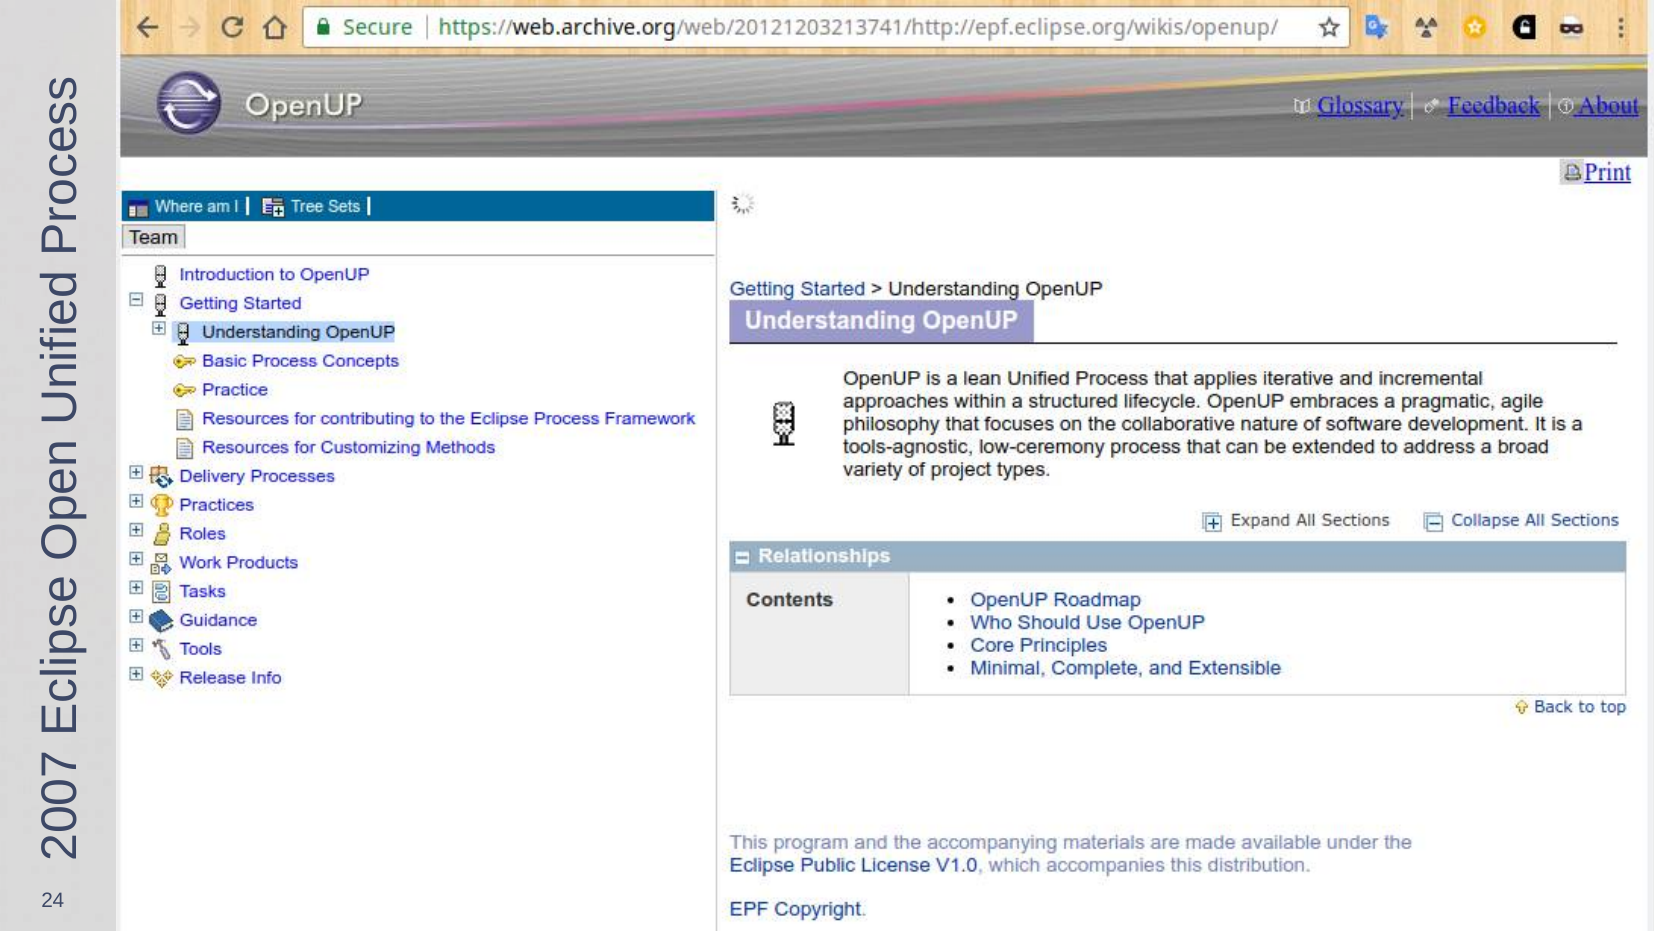

# 2007 Eclipse Open Unified Process
Evolving Pattern Language towards an Affordance Language
May 2018
24